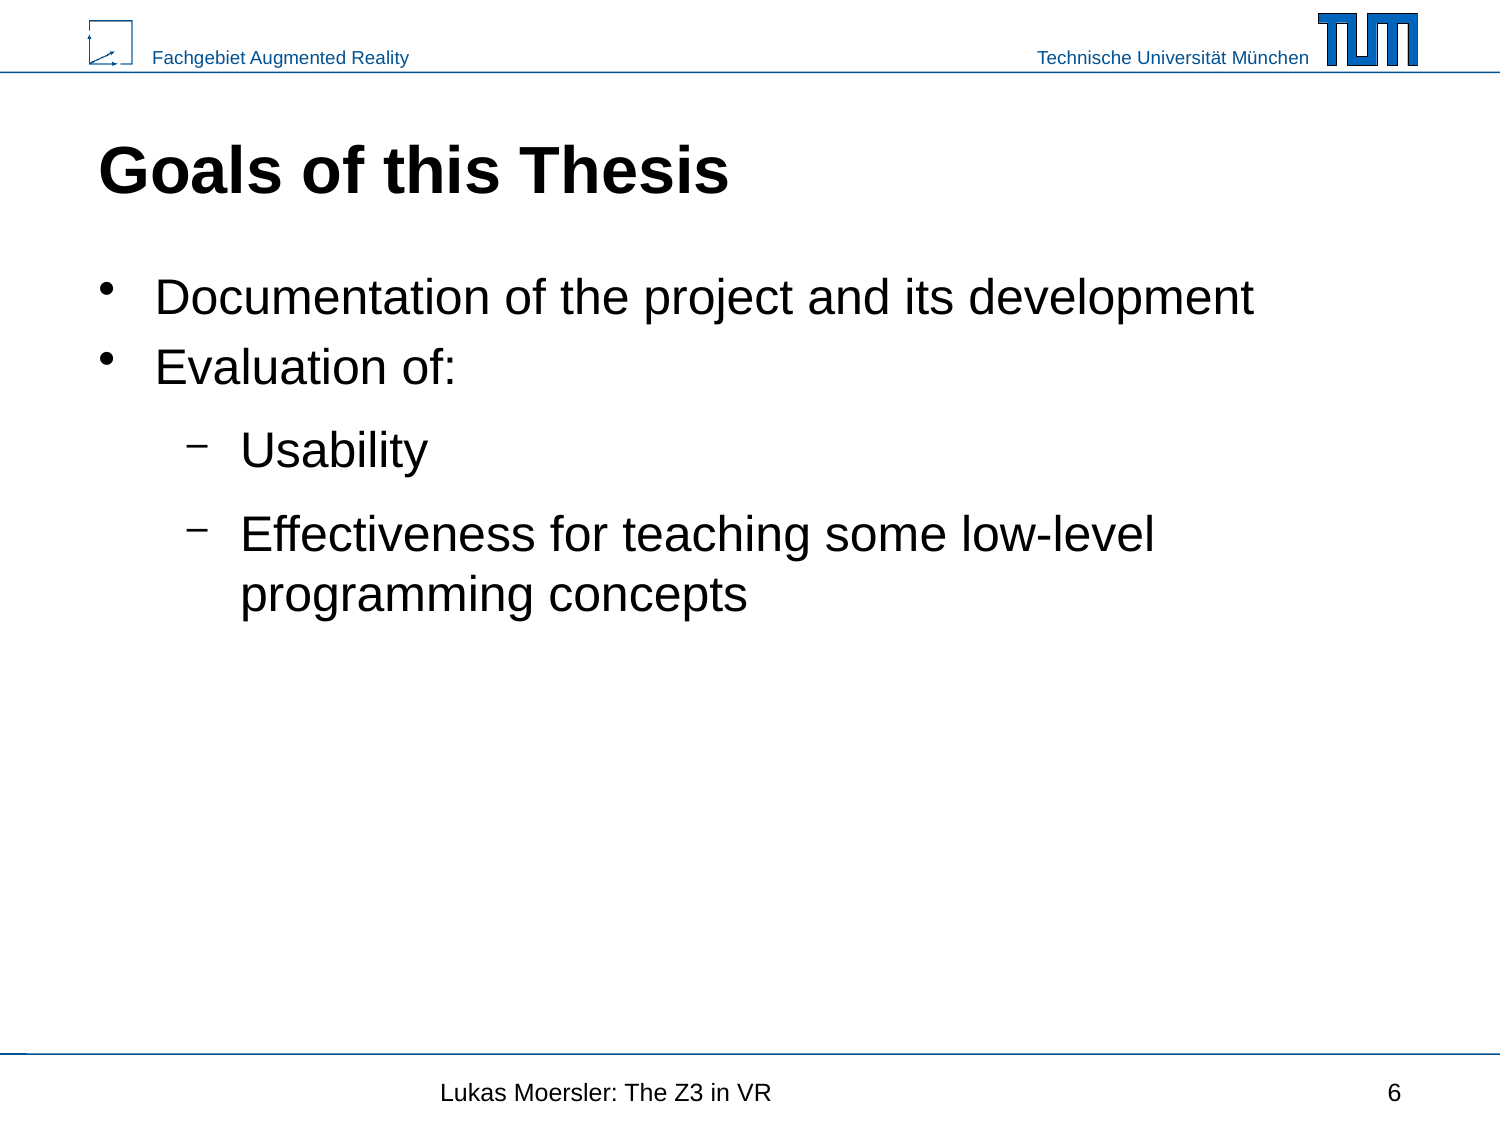

# Goals of this Thesis
Documentation of the project and its development
Evaluation of:
Usability
Effectiveness for teaching some low-level programming concepts
Lukas Moersler: The Z3 in VR